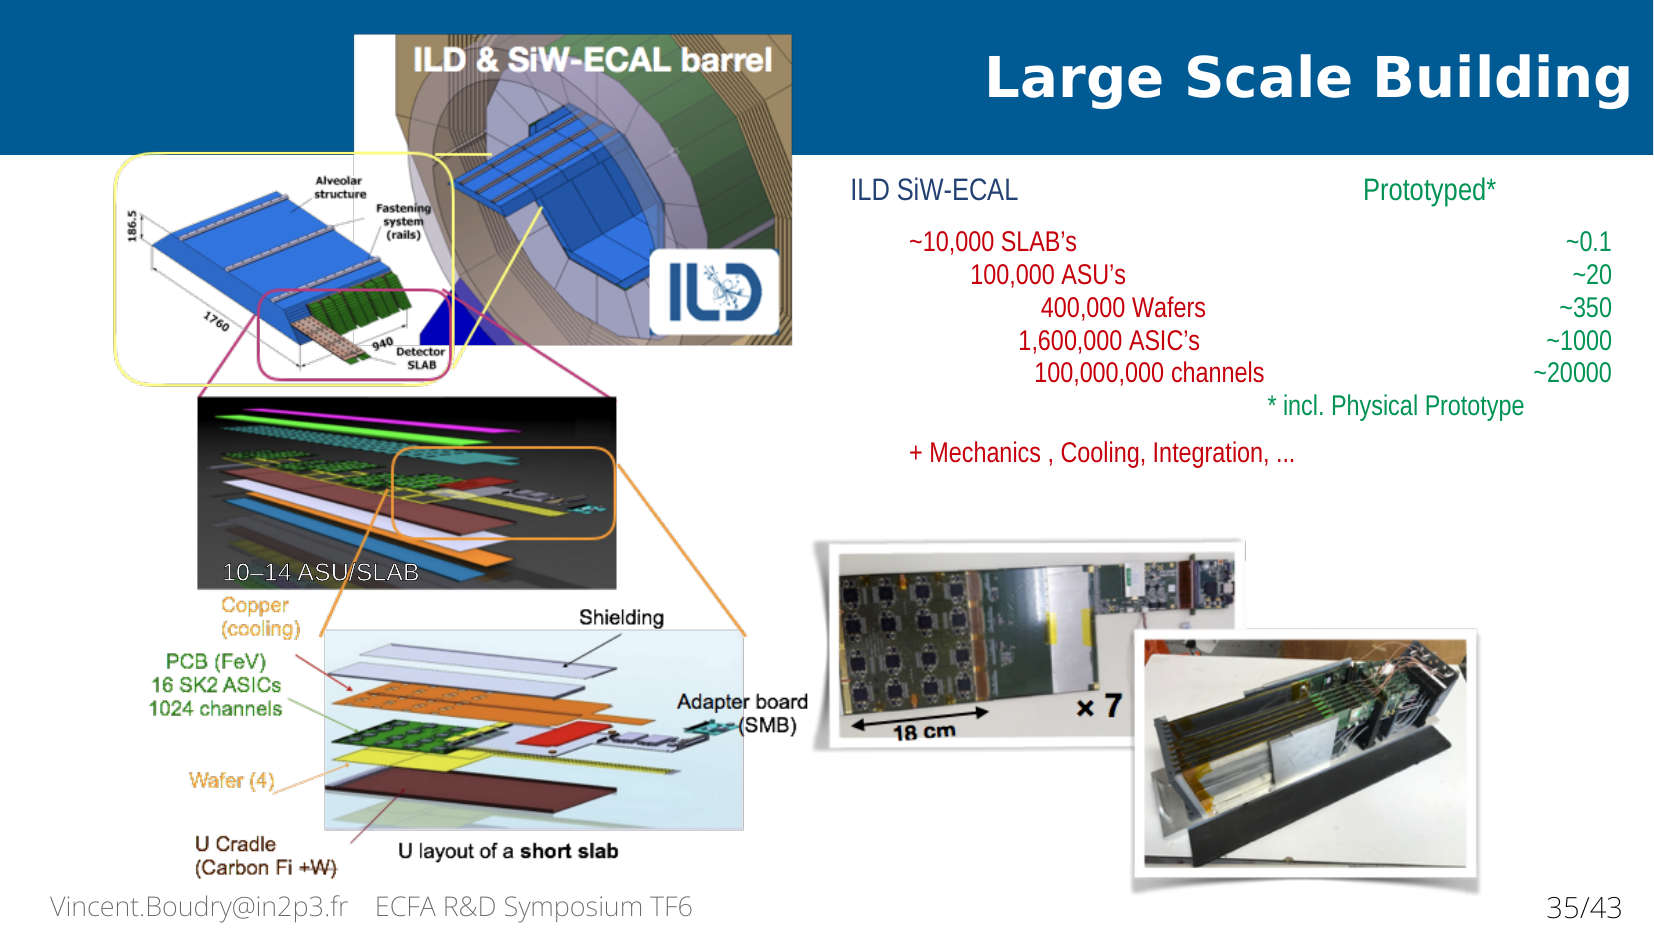

# Large Scale Building
ILD SiW-ECAL 		 		 	 		 Prototyped*
~10,000 SLAB’s 					 ~0.1
	100,000 ASU’s 	 				~20
		 400,000 Wafers 	 			~350
		 1,600,000 ASIC’s		 		~1000
	 100,000,000 channels 		 	 ~20000
					 	 	 	 	 * incl. Physical Prototype
+ Mechanics , Cooling, Integration, ...
10–14 ASU/SLAB
Vincent.Boudry@in2p3.fr
ECFA R&D Symposium TF6
35